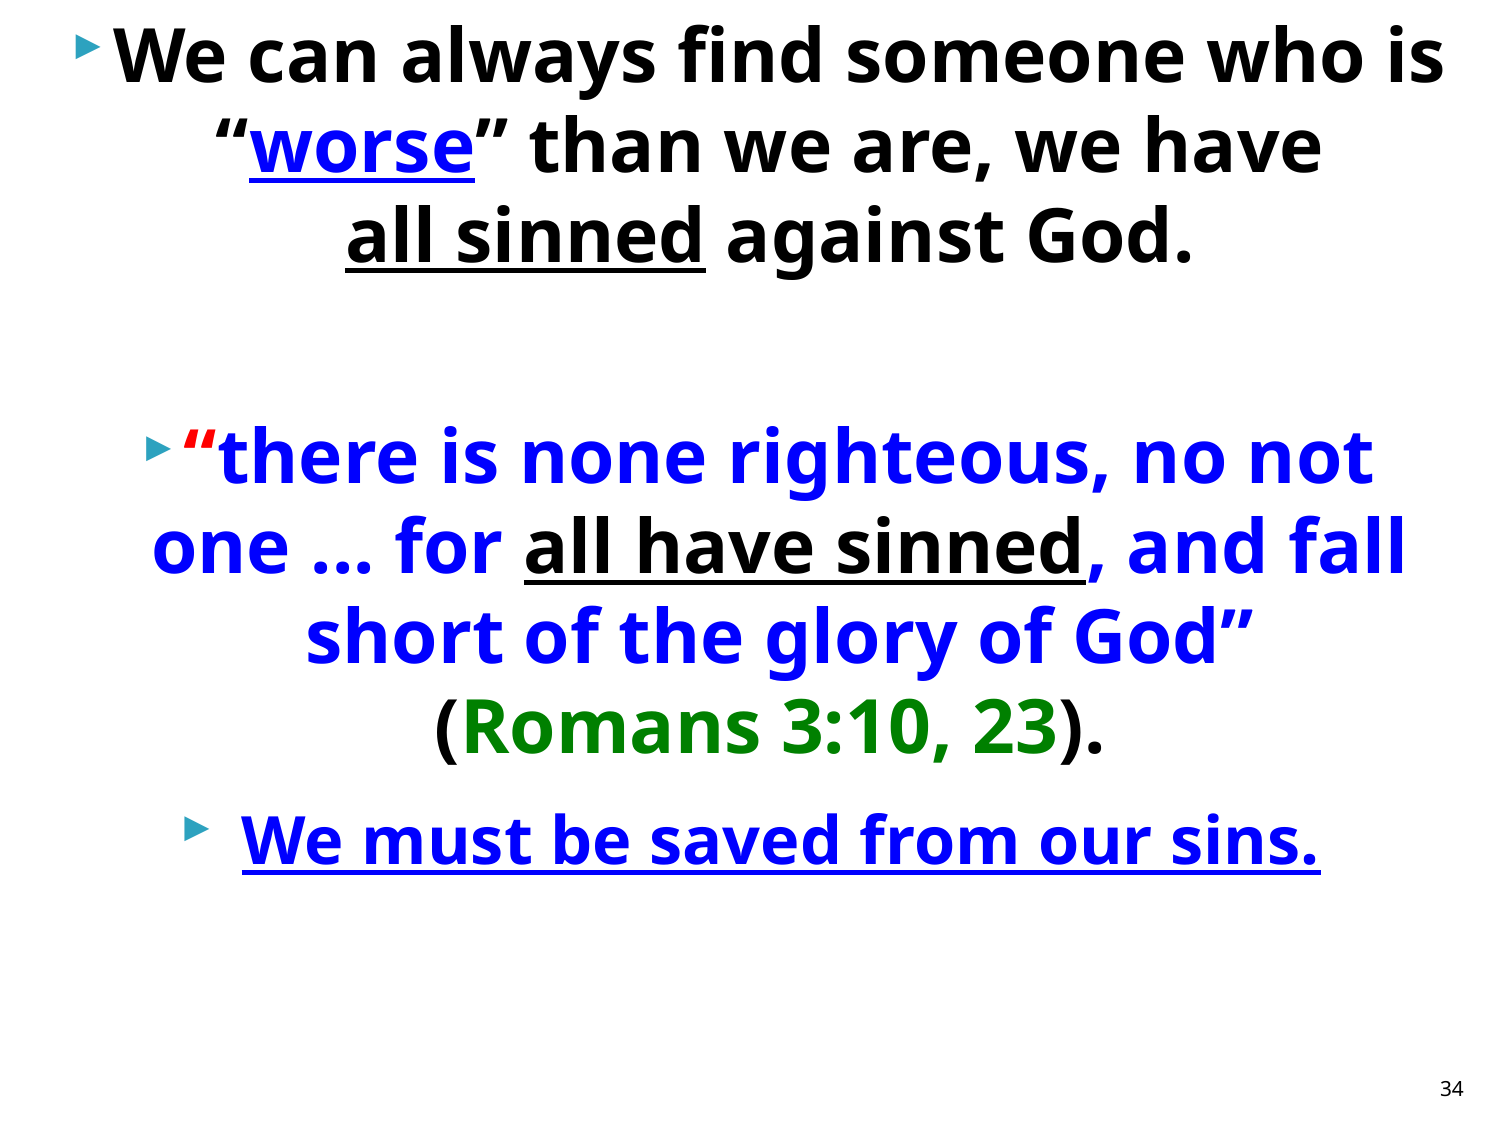

# We can always find someone who is “worse” than we are, we have all sinned against God.
“there is none righteous, no not one ... for all have sinned, and fall
 short of the glory of God”
(Romans 3:10, 23).
 We must be saved from our sins.